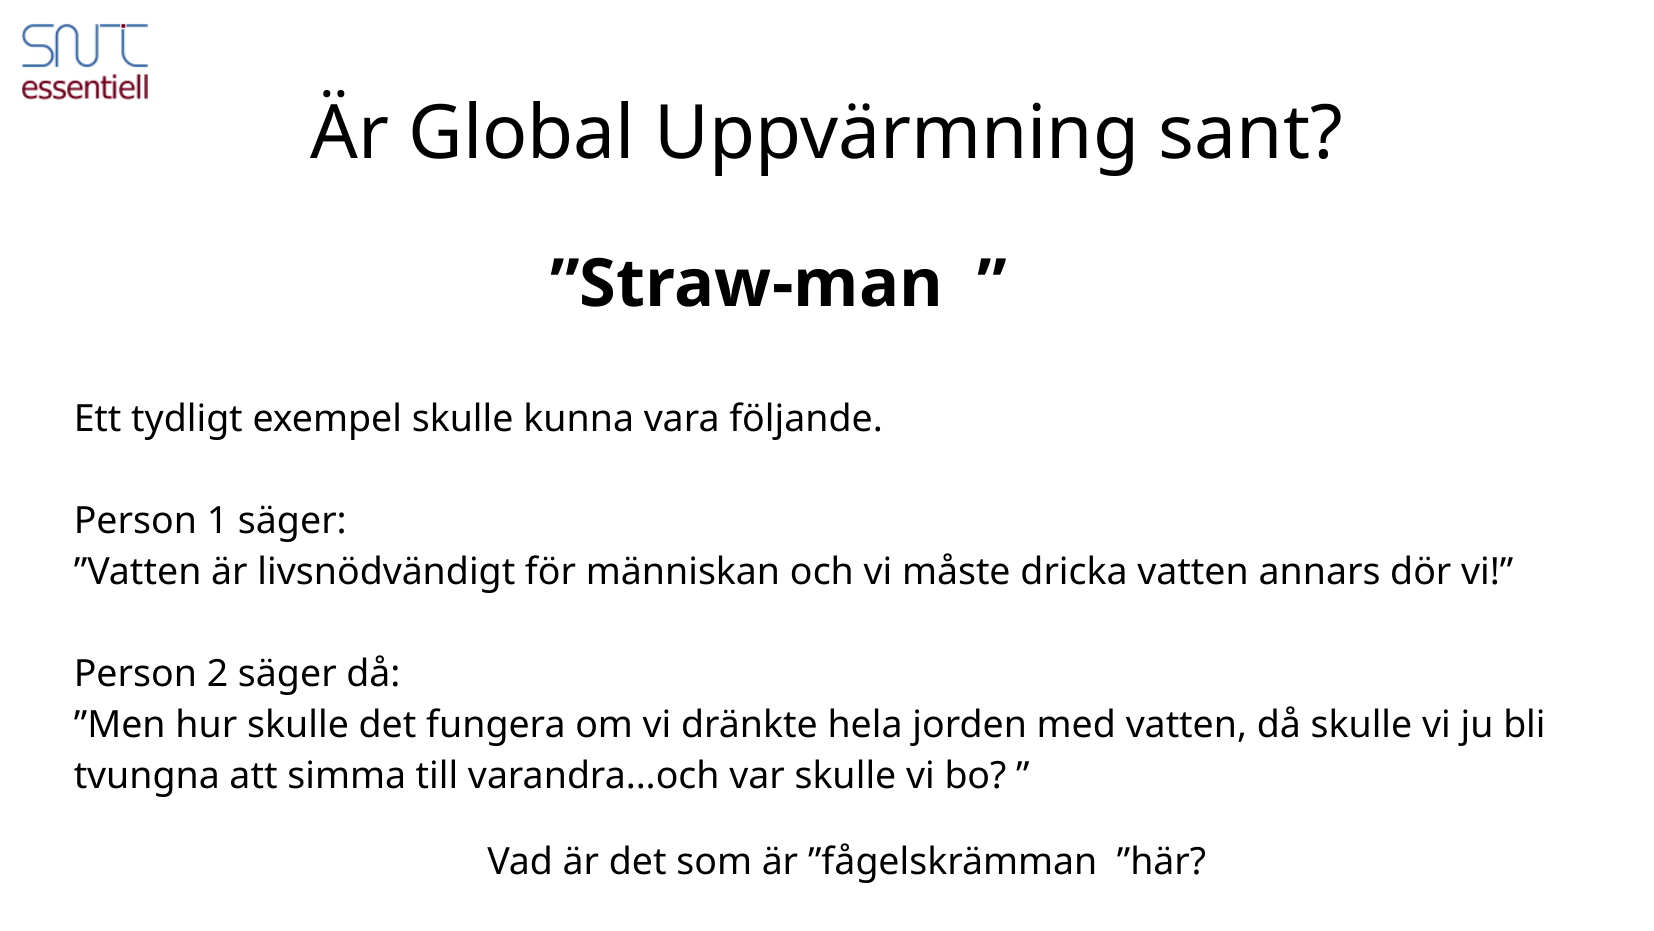

# Är Global Uppvärmning sant?
”Straw-man ”
Ett tydligt exempel skulle kunna vara följande.
Person 1 säger:
”Vatten är livsnödvändigt för människan och vi måste dricka vatten annars dör vi!”
Person 2 säger då:
”Men hur skulle det fungera om vi dränkte hela jorden med vatten, då skulle vi ju bli tvungna att simma till varandra...och var skulle vi bo? ”
Vad är det som är ”fågelskrämman ”här?